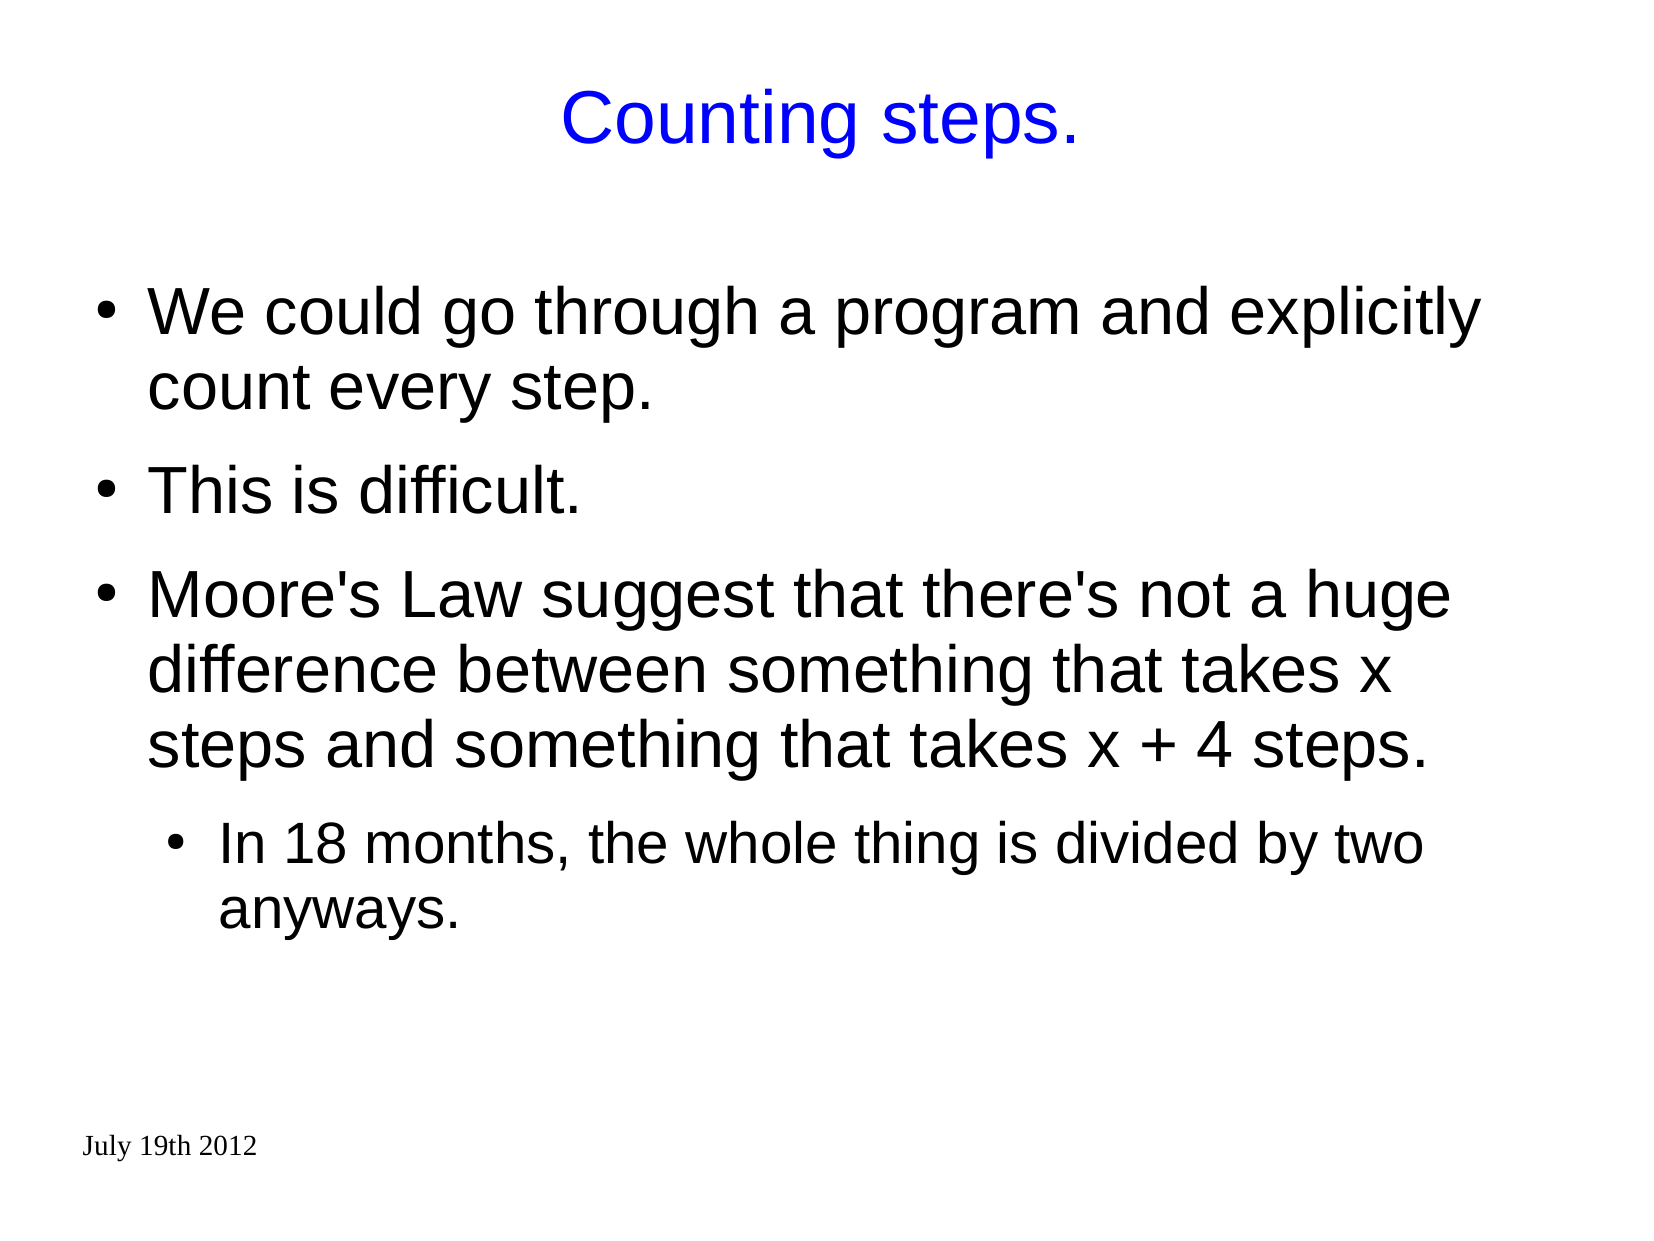

# Counting steps.
We could go through a program and explicitly count every step.
This is difficult.
Moore's Law suggest that there's not a huge difference between something that takes x steps and something that takes x + 4 steps.
In 18 months, the whole thing is divided by two anyways.
July 19th 2012